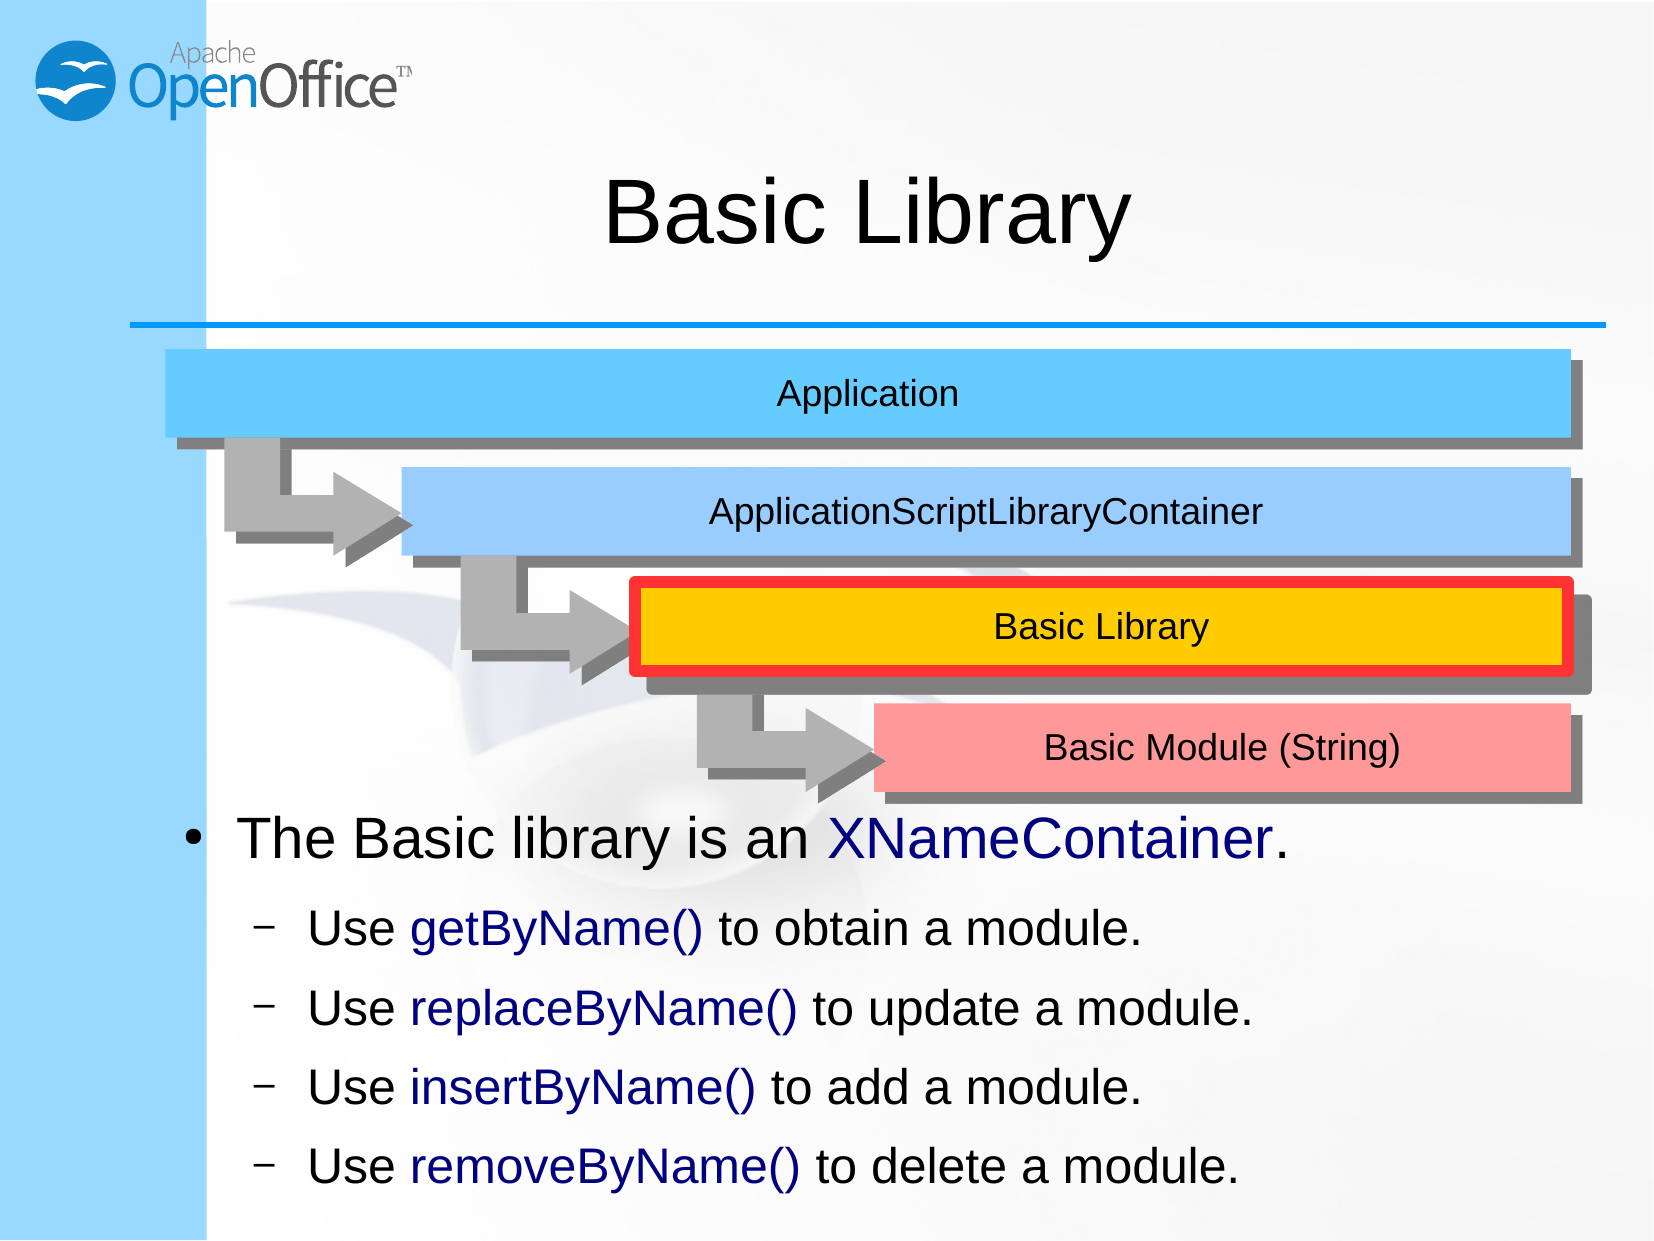

# Basic Library
Application
ApplicationScriptLibraryContainer
Basic Library
Basic Module (String)
The Basic library is an XNameContainer.
Use getByName() to obtain a module.
Use replaceByName() to update a module.
Use insertByName() to add a module.
Use removeByName() to delete a module.